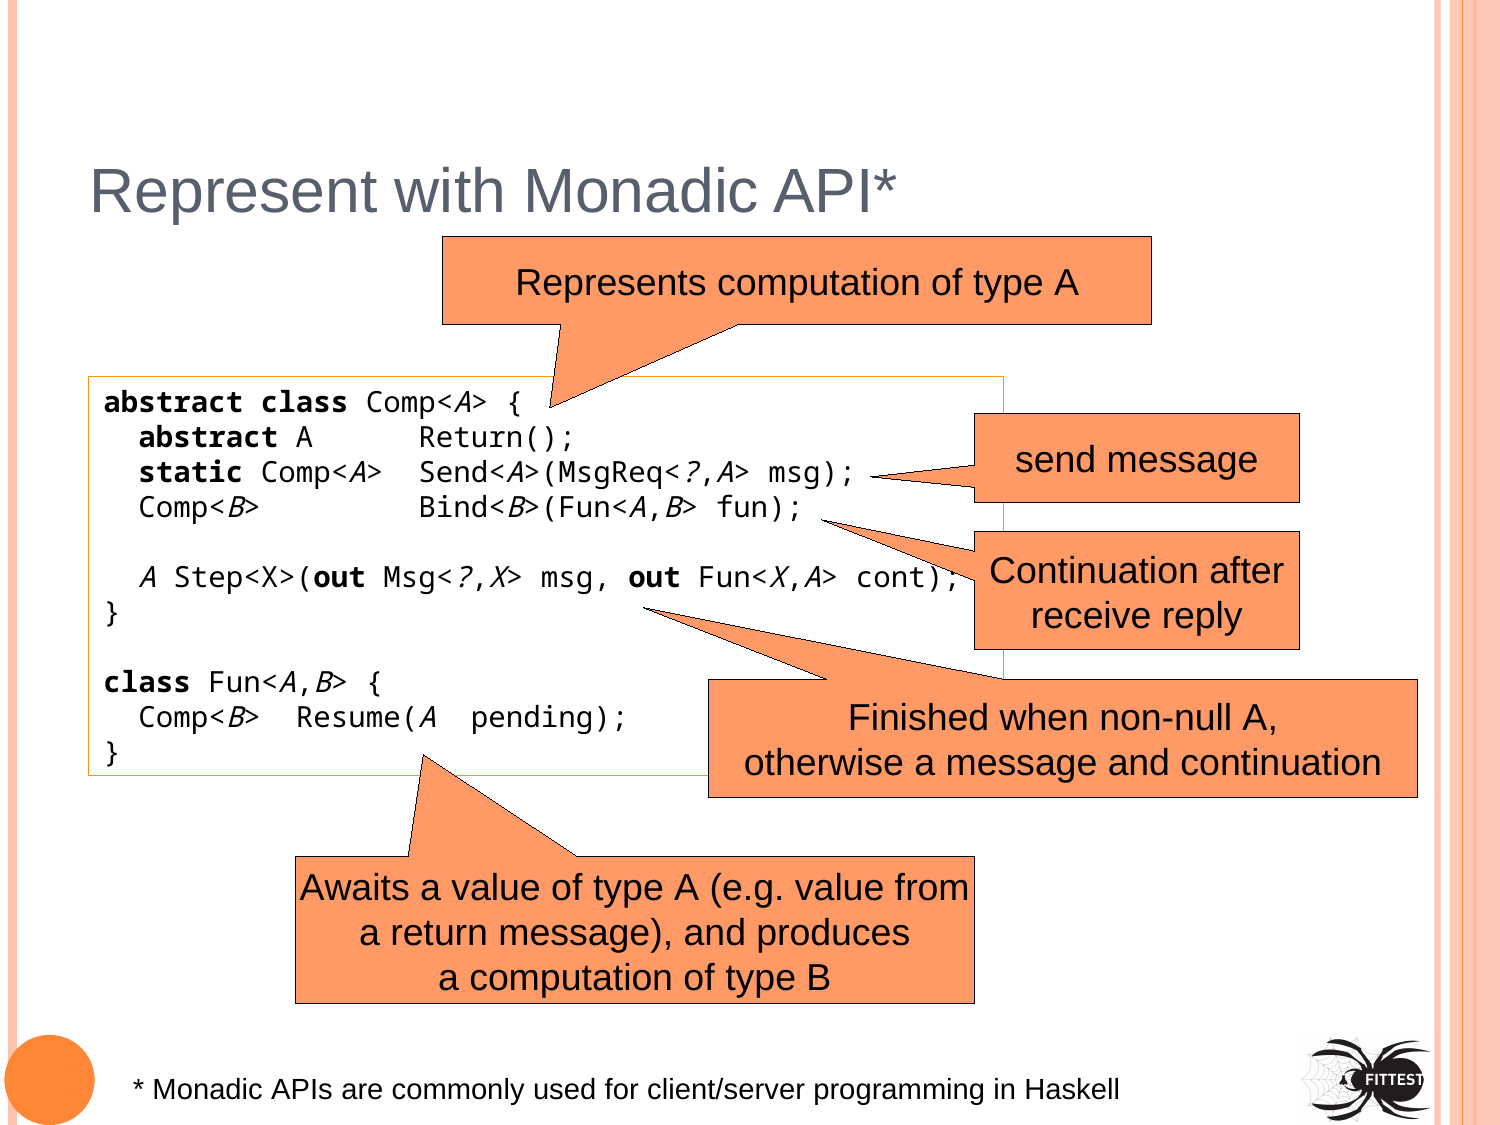

# Represent with Monadic API*
Represents computation of type A
abstract class Comp<A> {
 abstract A Return();
 static Comp<A> Send<A>(MsgReq<?,A> msg);
 Comp<B> Bind<B>(Fun<A,B> fun);
 A Step<X>(out Msg<?,X> msg, out Fun<X,A> cont);
}
class Fun<A,B> {
 Comp<B> Resume(A pending);
}
send message
Continuation after
receive reply
Finished when non-null A,
otherwise a message and continuation
Awaits a value of type A (e.g. value from
a return message), and produces
a computation of type B
* Monadic APIs are commonly used for client/server programming in Haskell